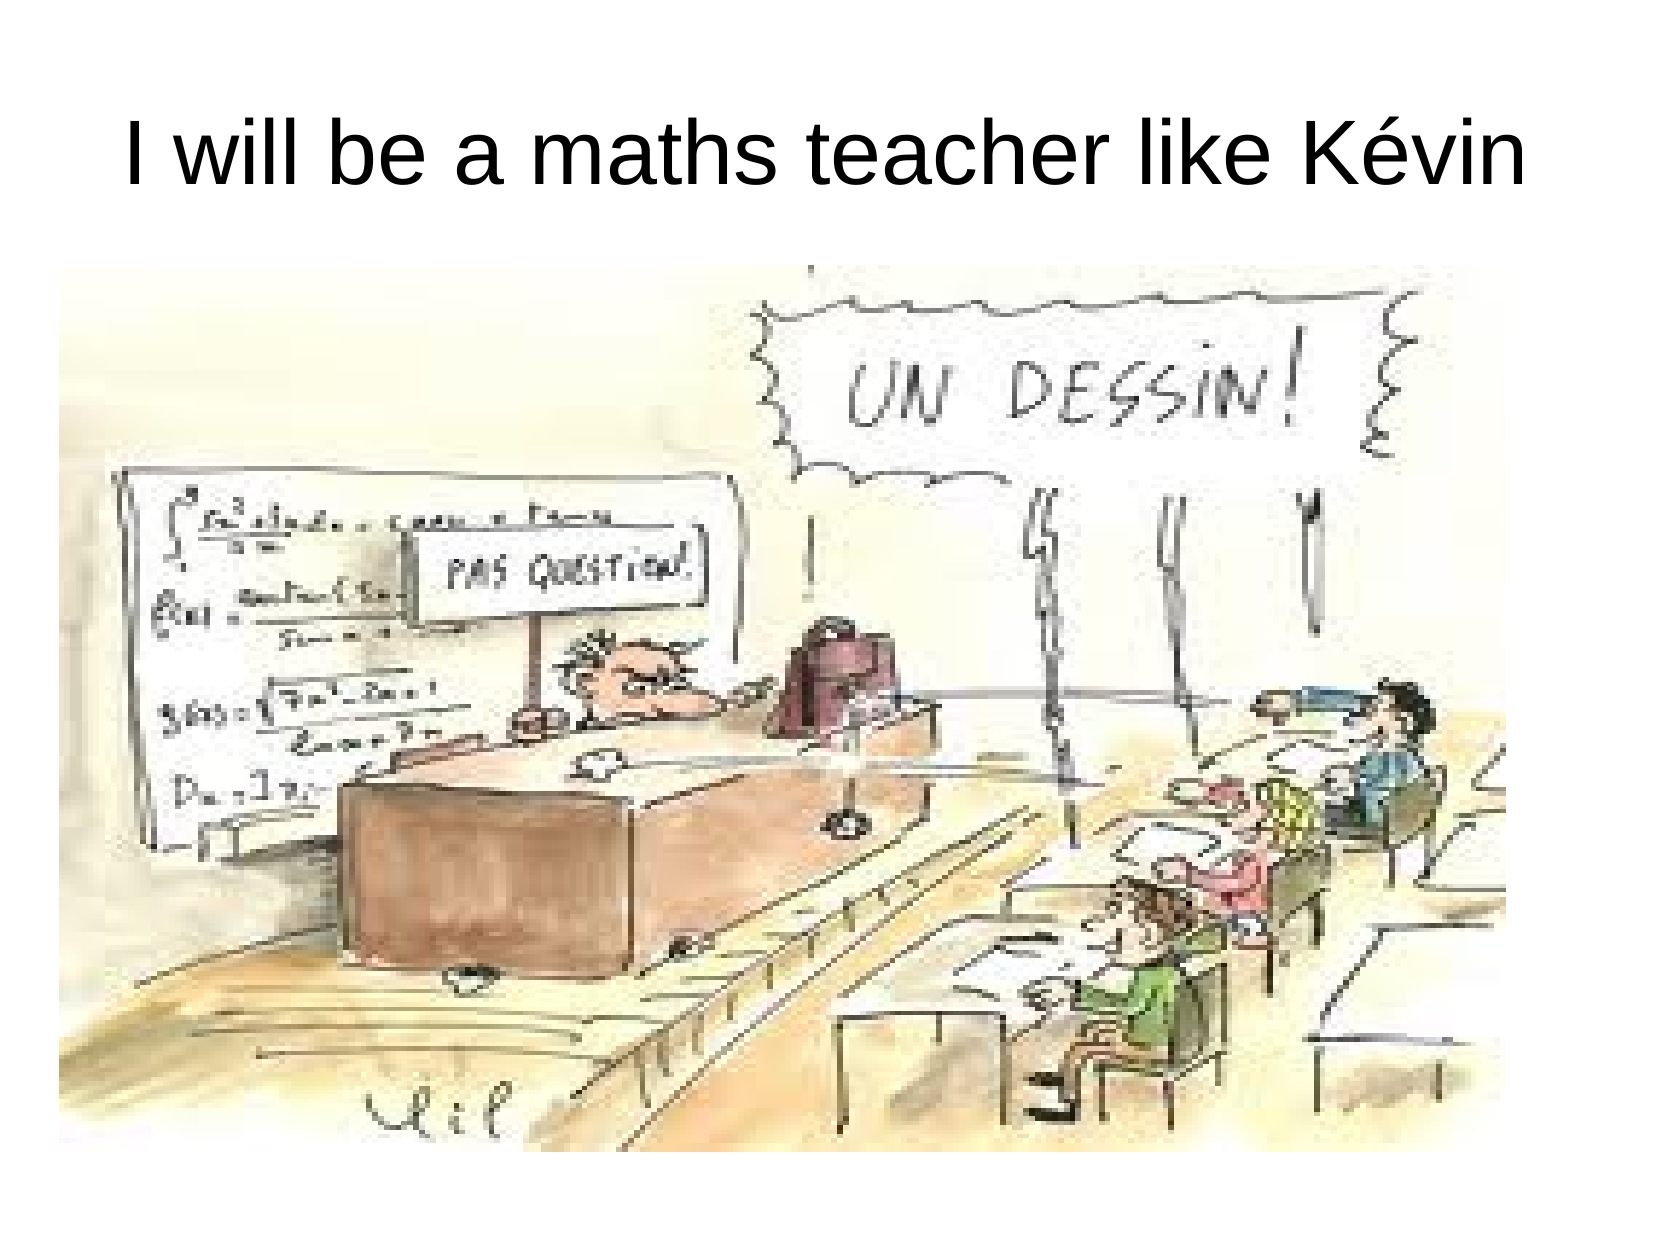

# I will be a maths teacher like Kévin